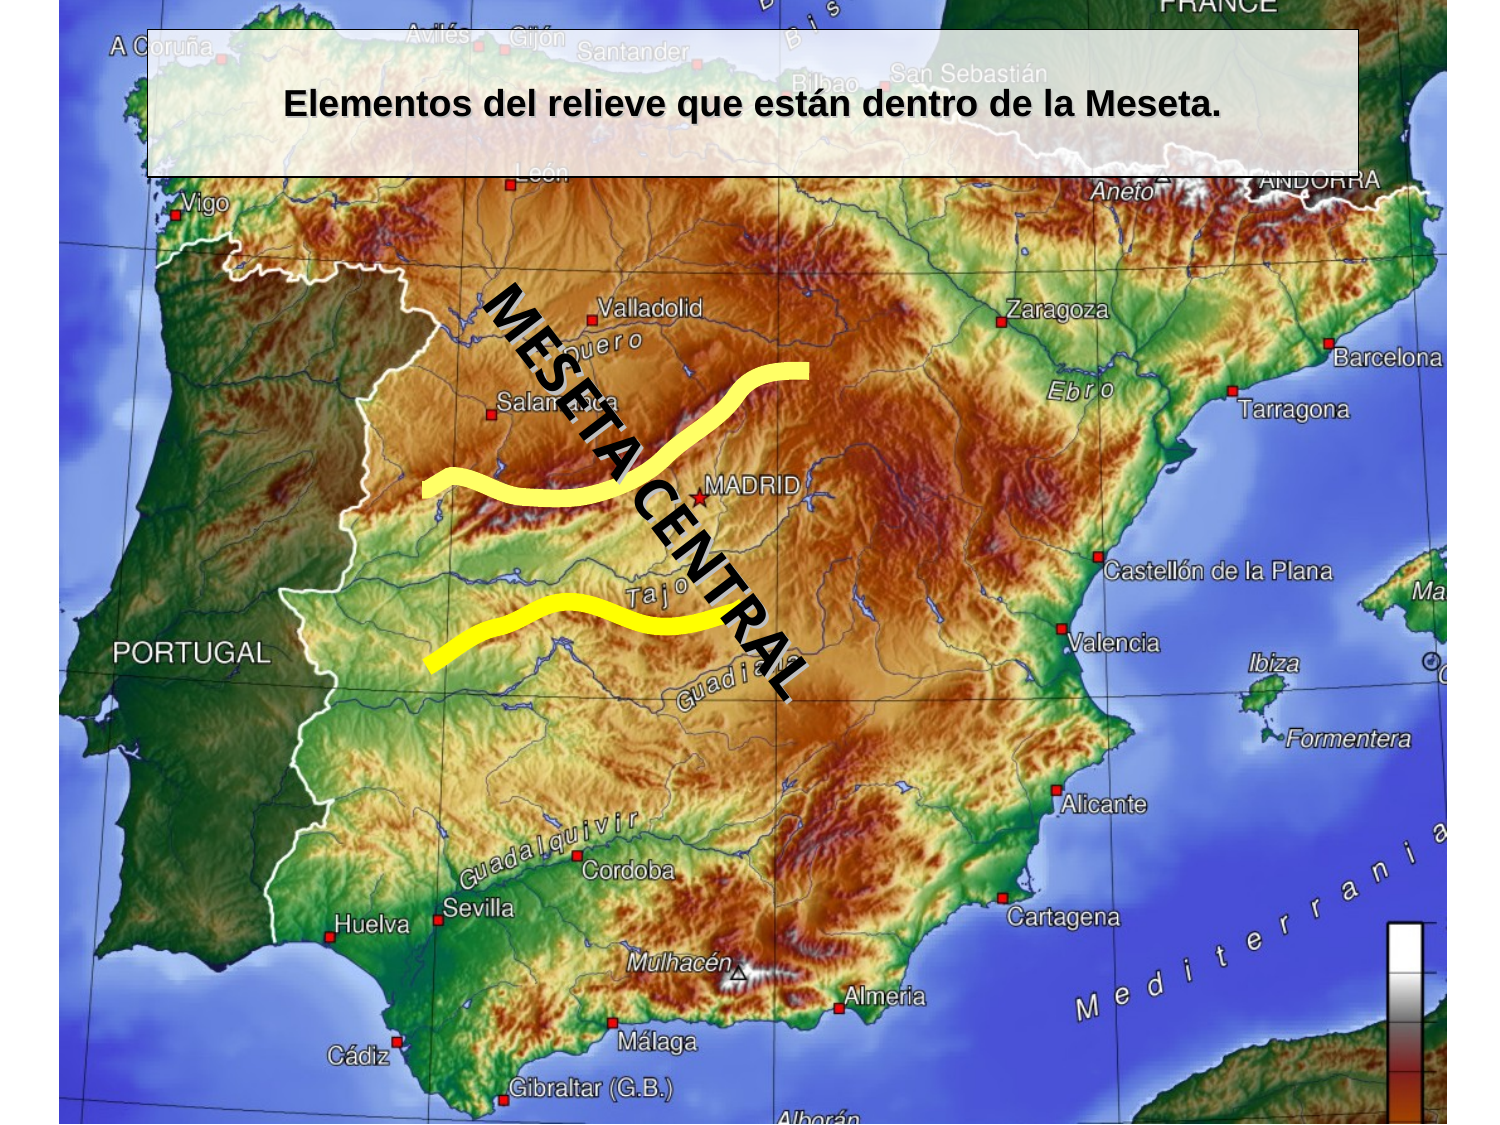

Elementos del relieve que están dentro de la Meseta.
MESETA CENTRAL